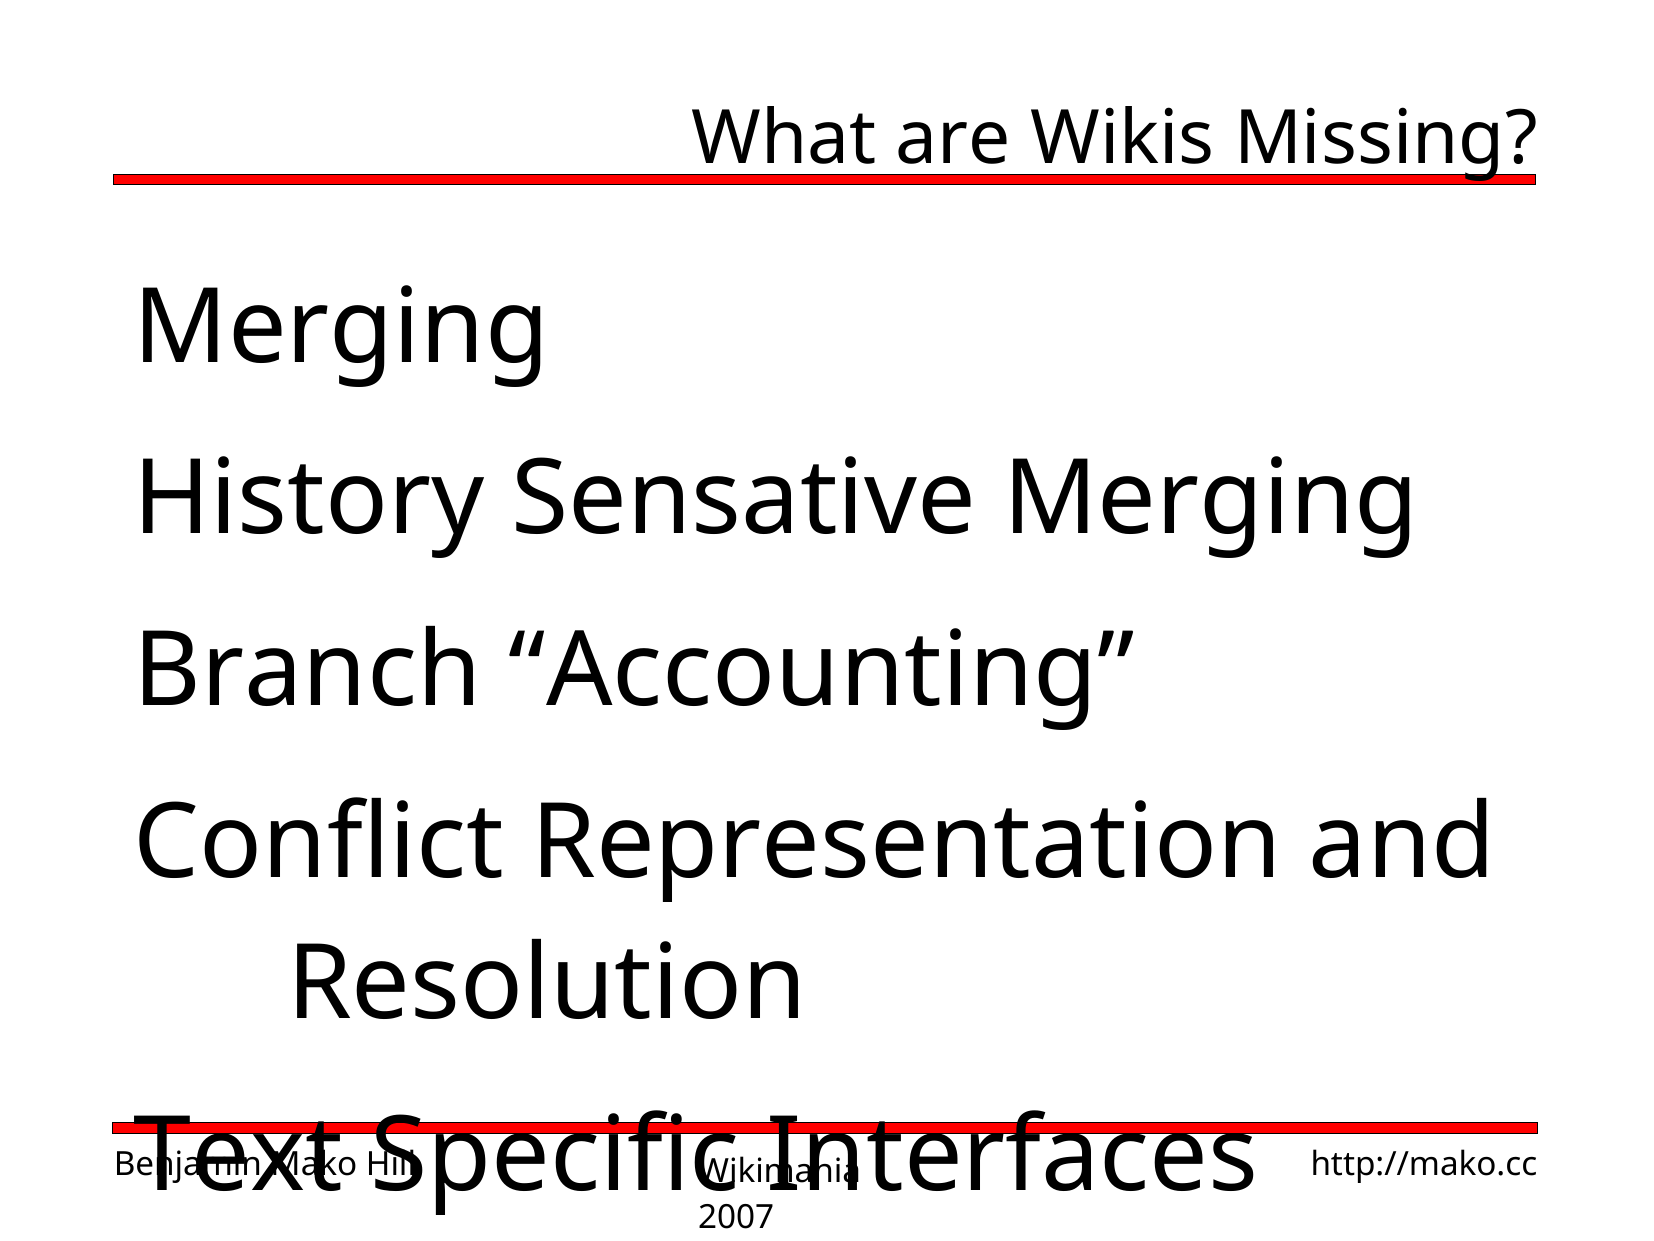

# What are Wikis Missing?
Merging
History Sensative Merging
Branch “Accounting”
Conflict Representation and Resolution
Text Specific Interfaces